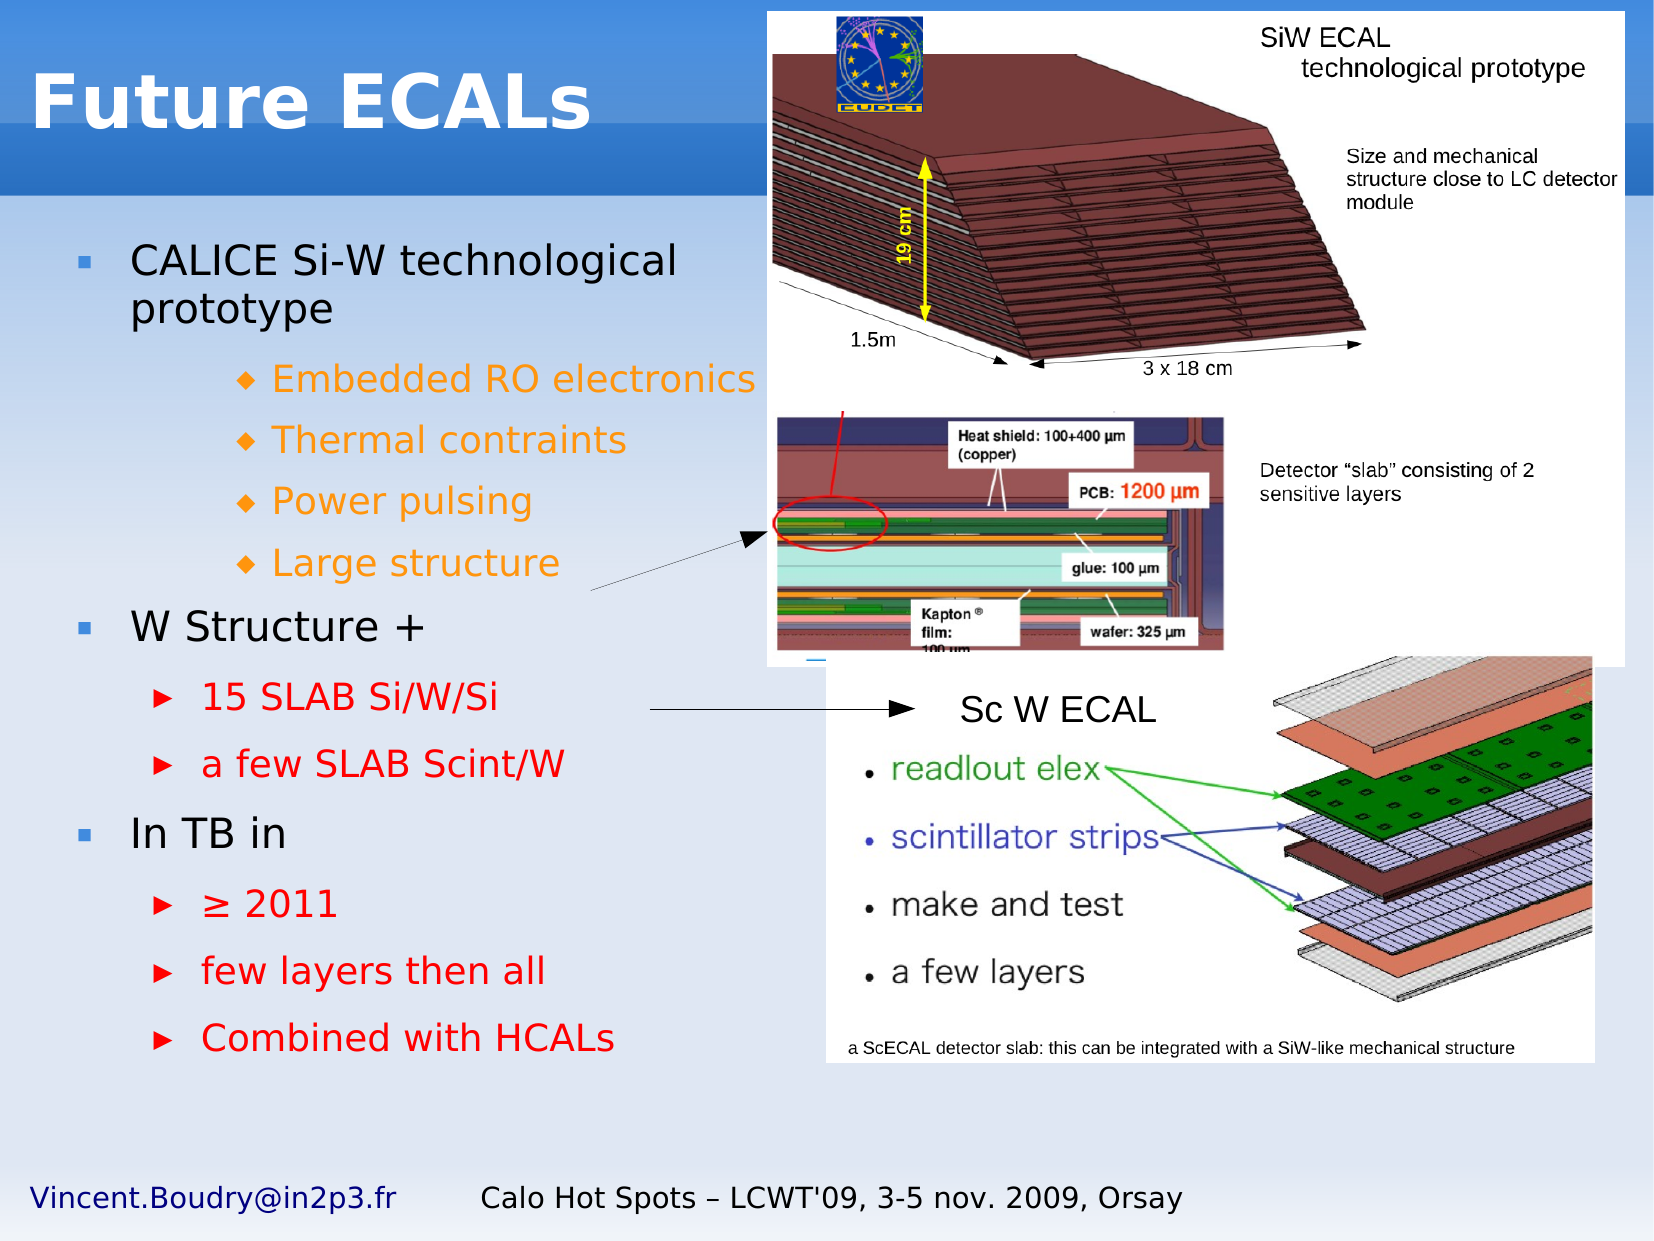

# Future ECALs
CALICE Si-W technological
prototype
Embedded RO electronics
Thermal contraints
Power pulsing
Large structure
W Structure +
15 SLAB Si/W/Si
a few SLAB Scint/W
In TB in
≥ 2011
few layers then all
Combined with HCALs
Sc W ECAL
Calo Hot Spots – LCWT'09, 3-5 nov. 2009, Orsay